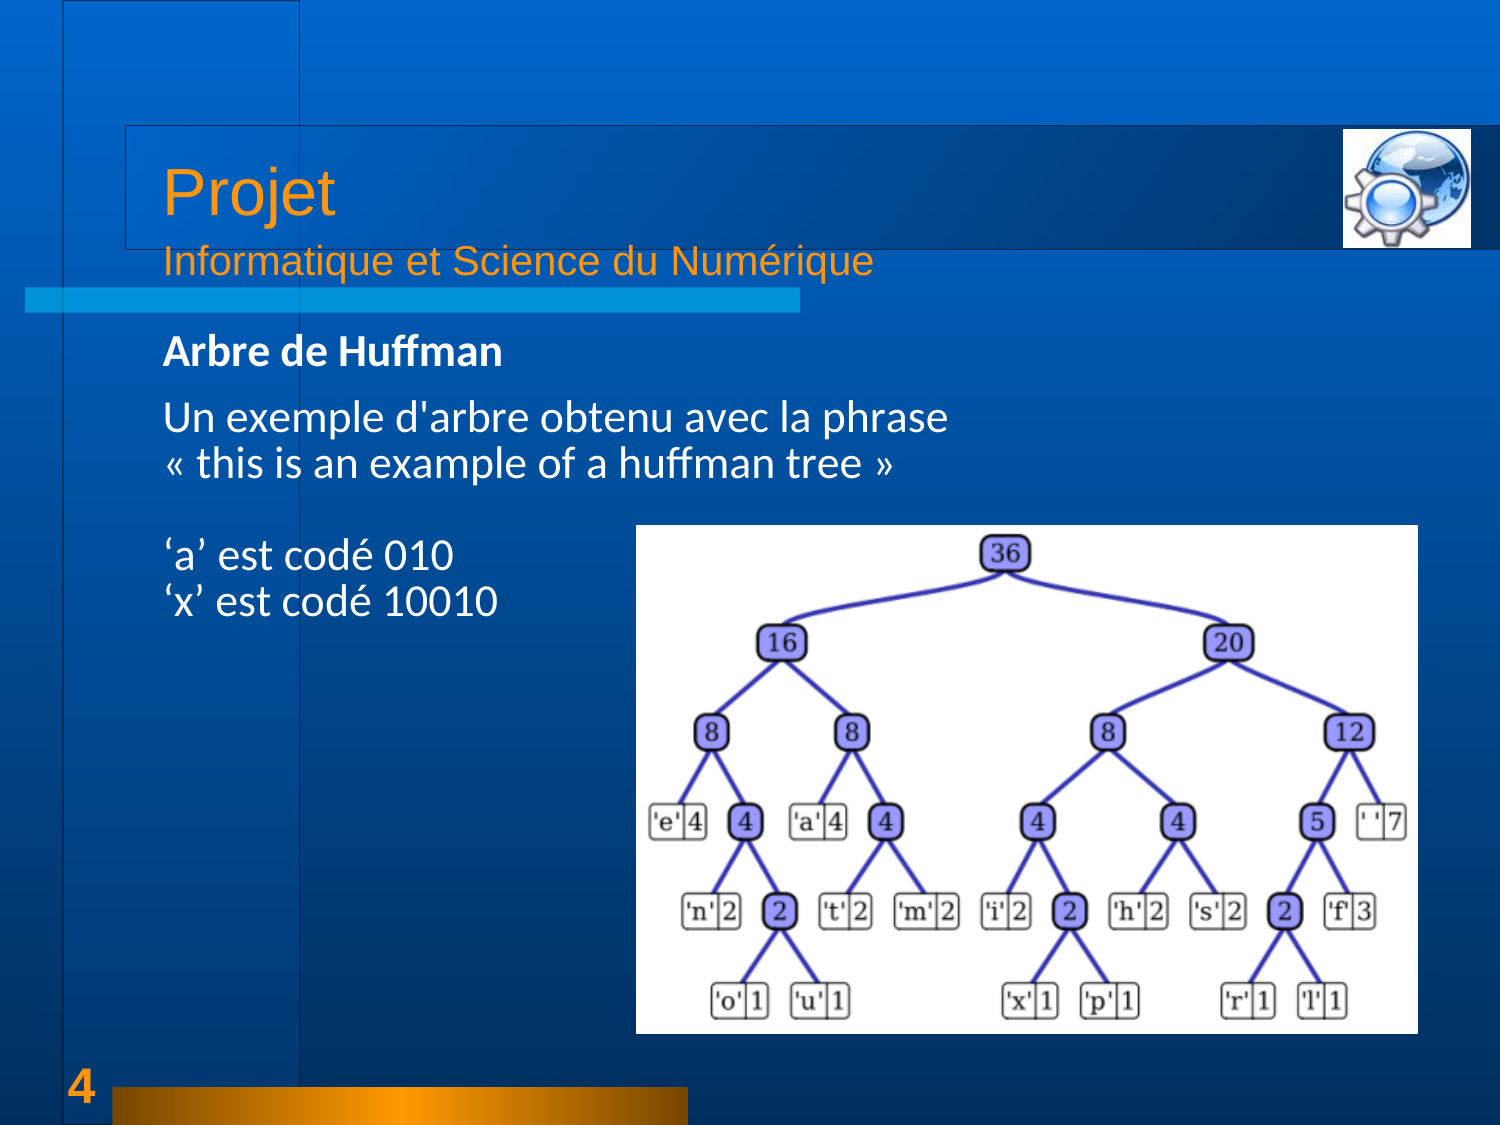

Arbre de Huffman
Un exemple d'arbre obtenu avec la phrase
« this is an example of a huffman tree »
‘a’ est codé 010
‘x’ est codé 10010